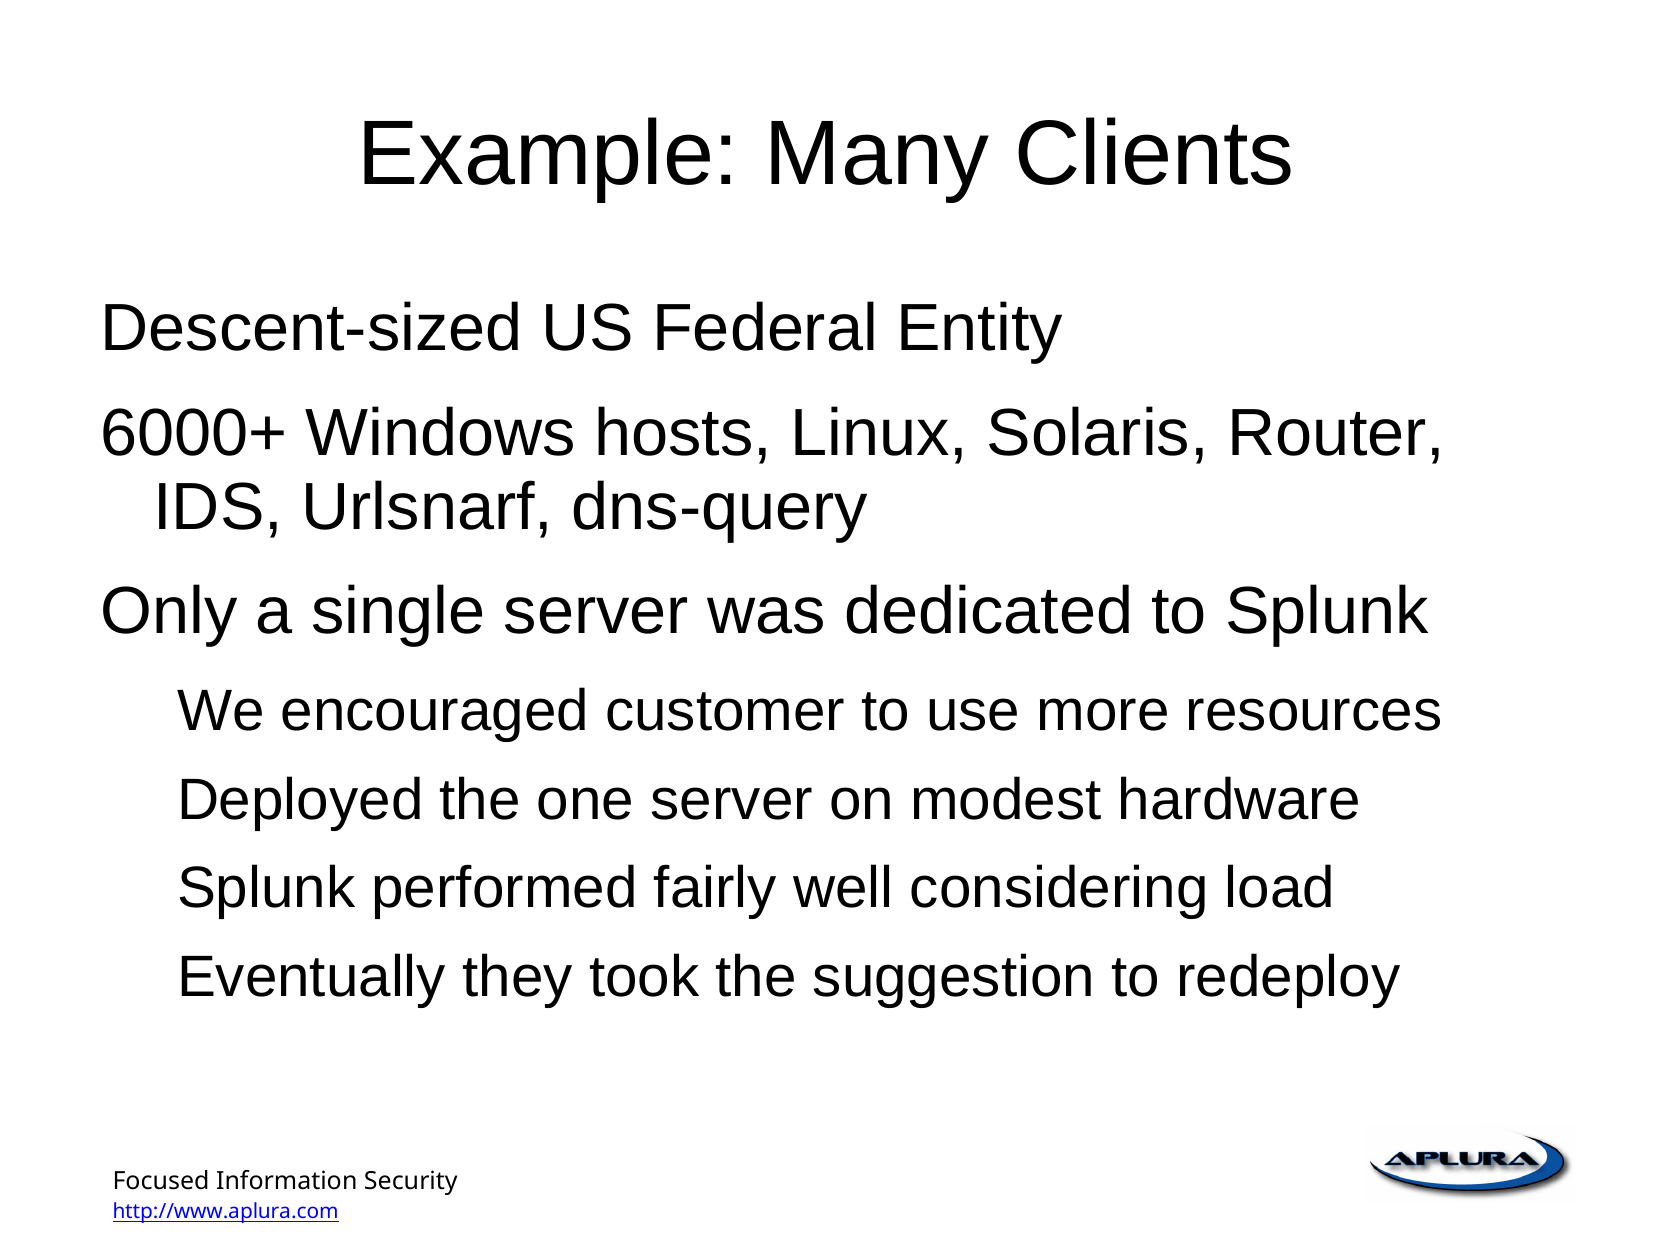

# Example: Many Clients
Descent-sized US Federal Entity
6000+ Windows hosts, Linux, Solaris, Router, IDS, Urlsnarf, dns-query
Only a single server was dedicated to Splunk
We encouraged customer to use more resources
Deployed the one server on modest hardware
Splunk performed fairly well considering load
Eventually they took the suggestion to redeploy